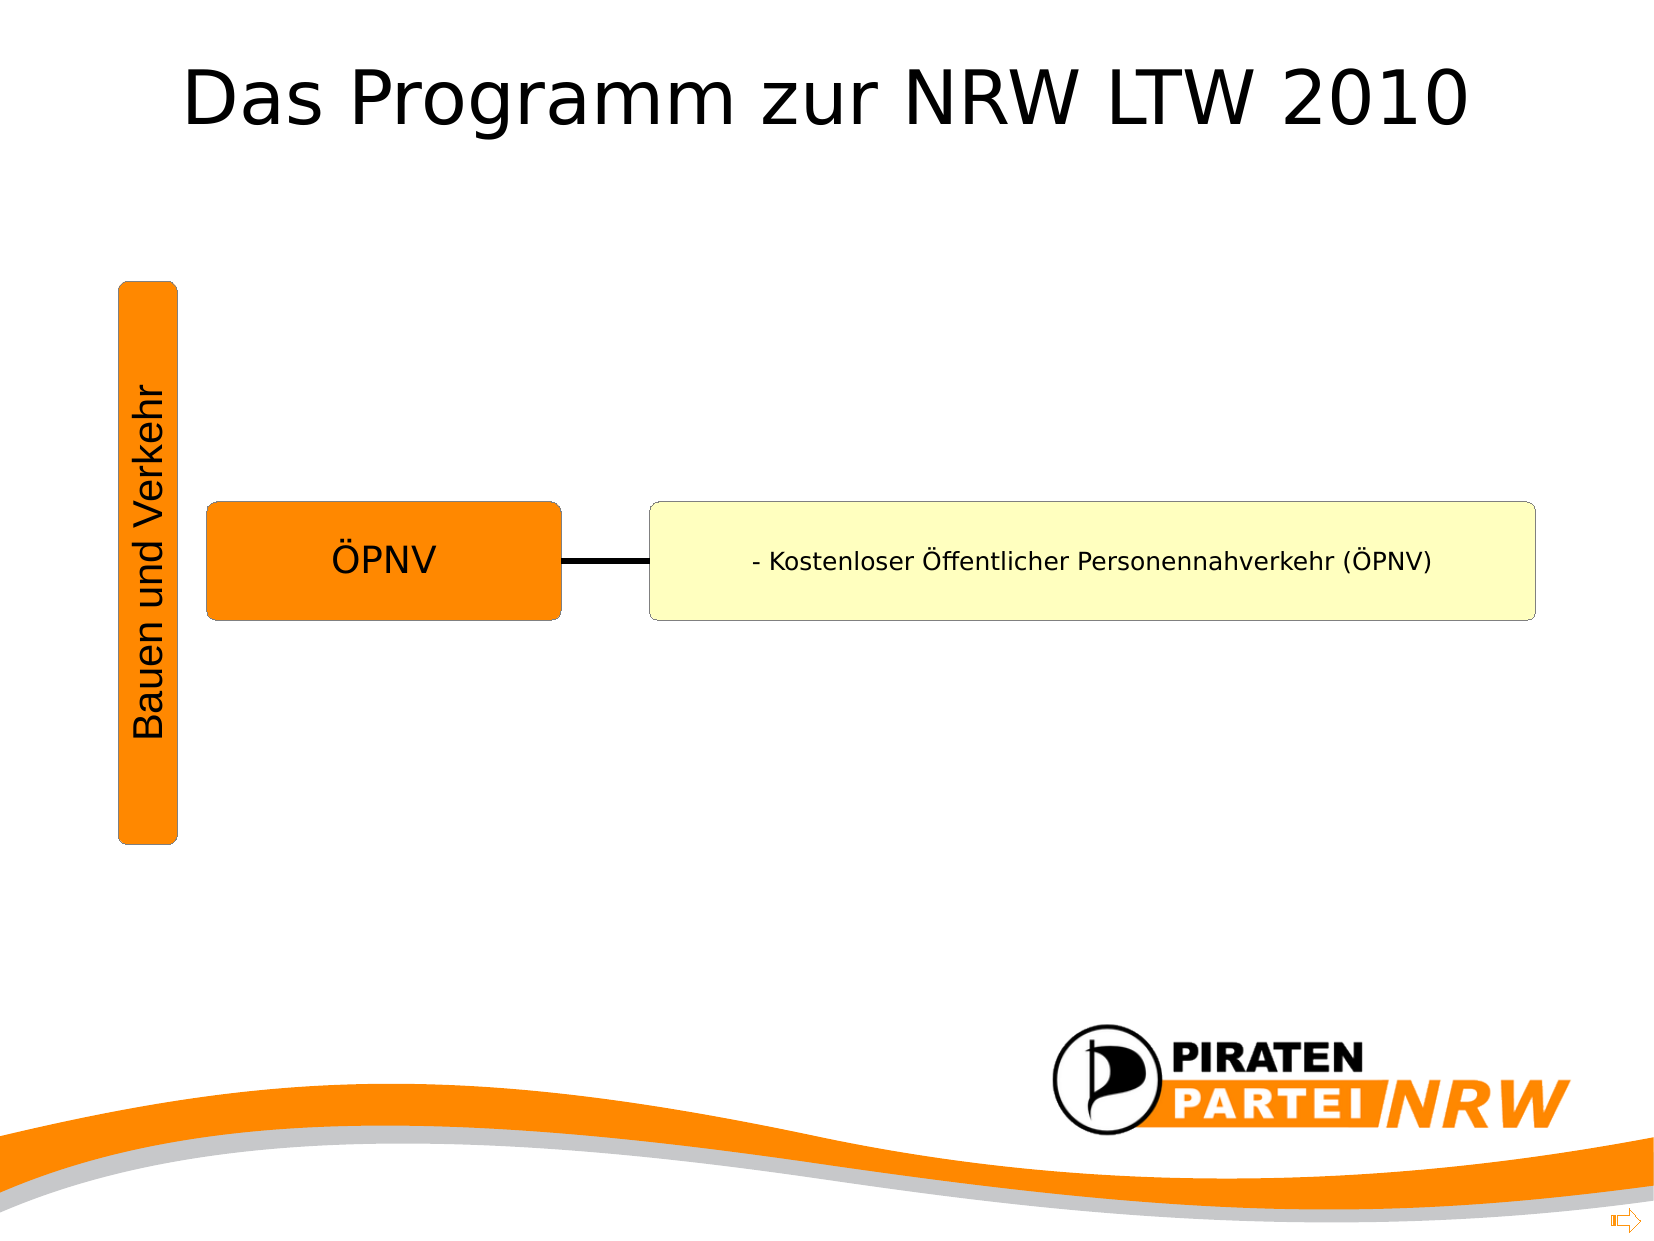

# Das Programm zur NRW LTW 2010
ÖPNV
- ﻿Kostenloser Öffentlicher Personennahverkehr (ÖPNV)
Bauen und Verkehr